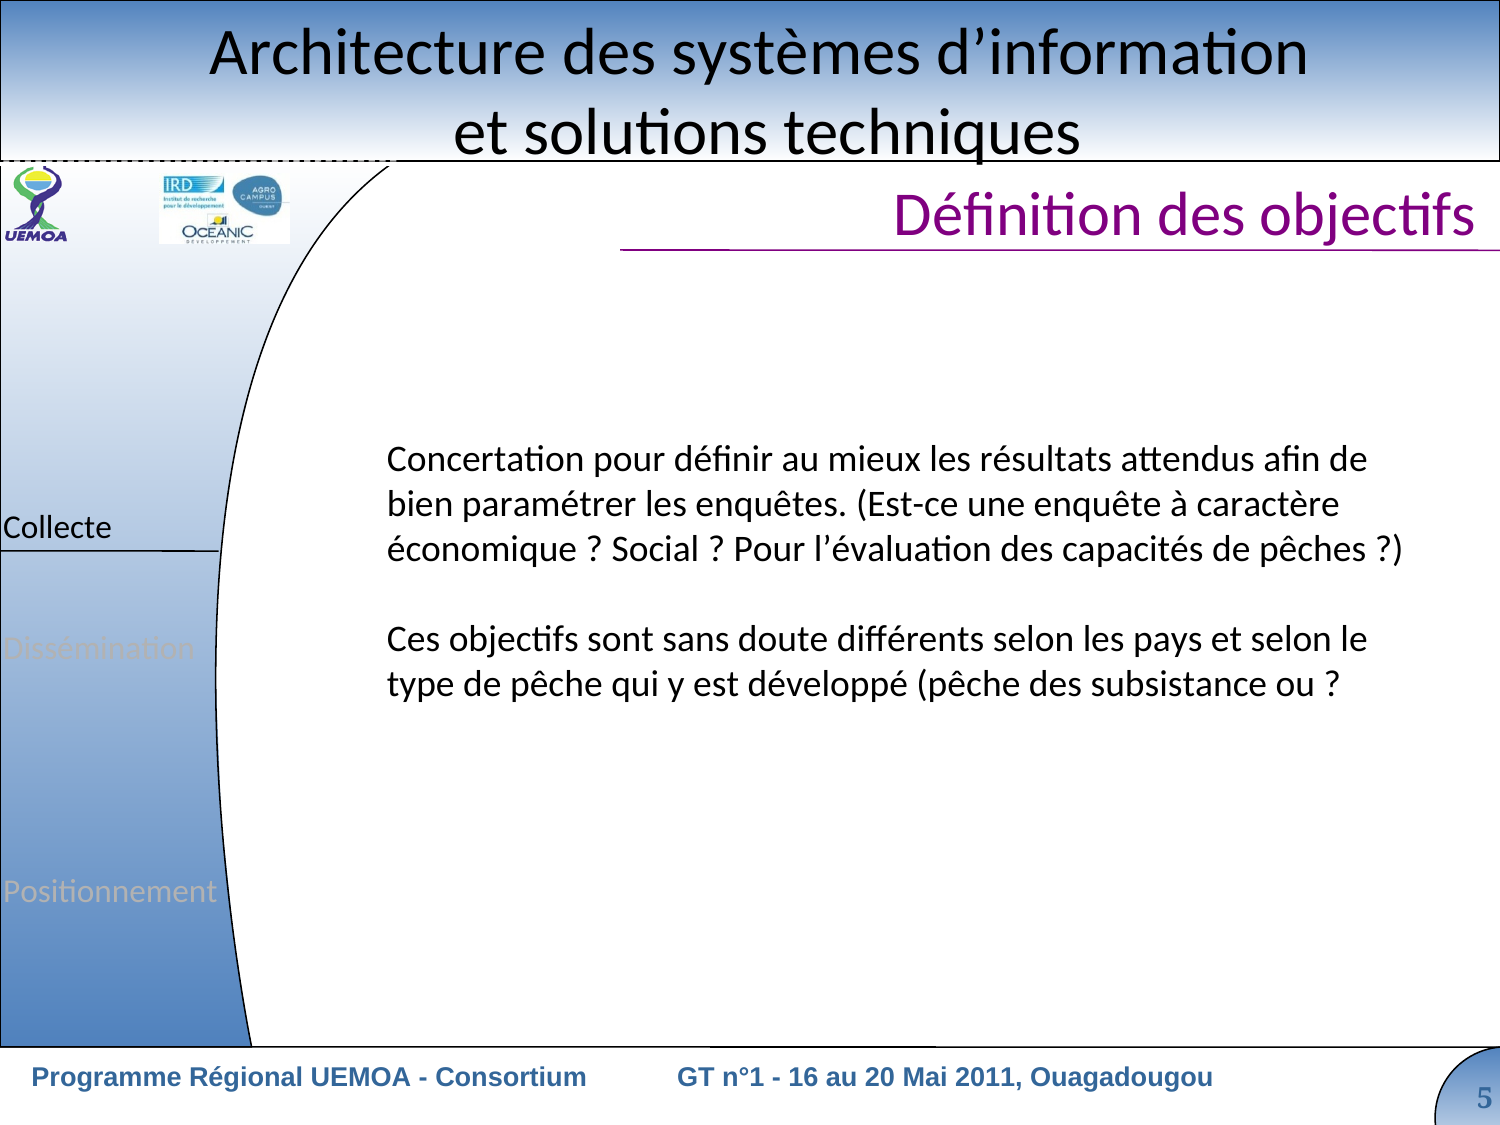

Architecture des systèmes d’information
et solutions techniques
Définition des objectifs
Concertation pour définir au mieux les résultats attendus afin de bien paramétrer les enquêtes. (Est-ce une enquête à caractère économique ? Social ? Pour l’évaluation des capacités de pêches ?)
Ces objectifs sont sans doute différents selon les pays et selon le type de pêche qui y est développé (pêche des subsistance ou ?
Collecte
Dissémination
Positionnement